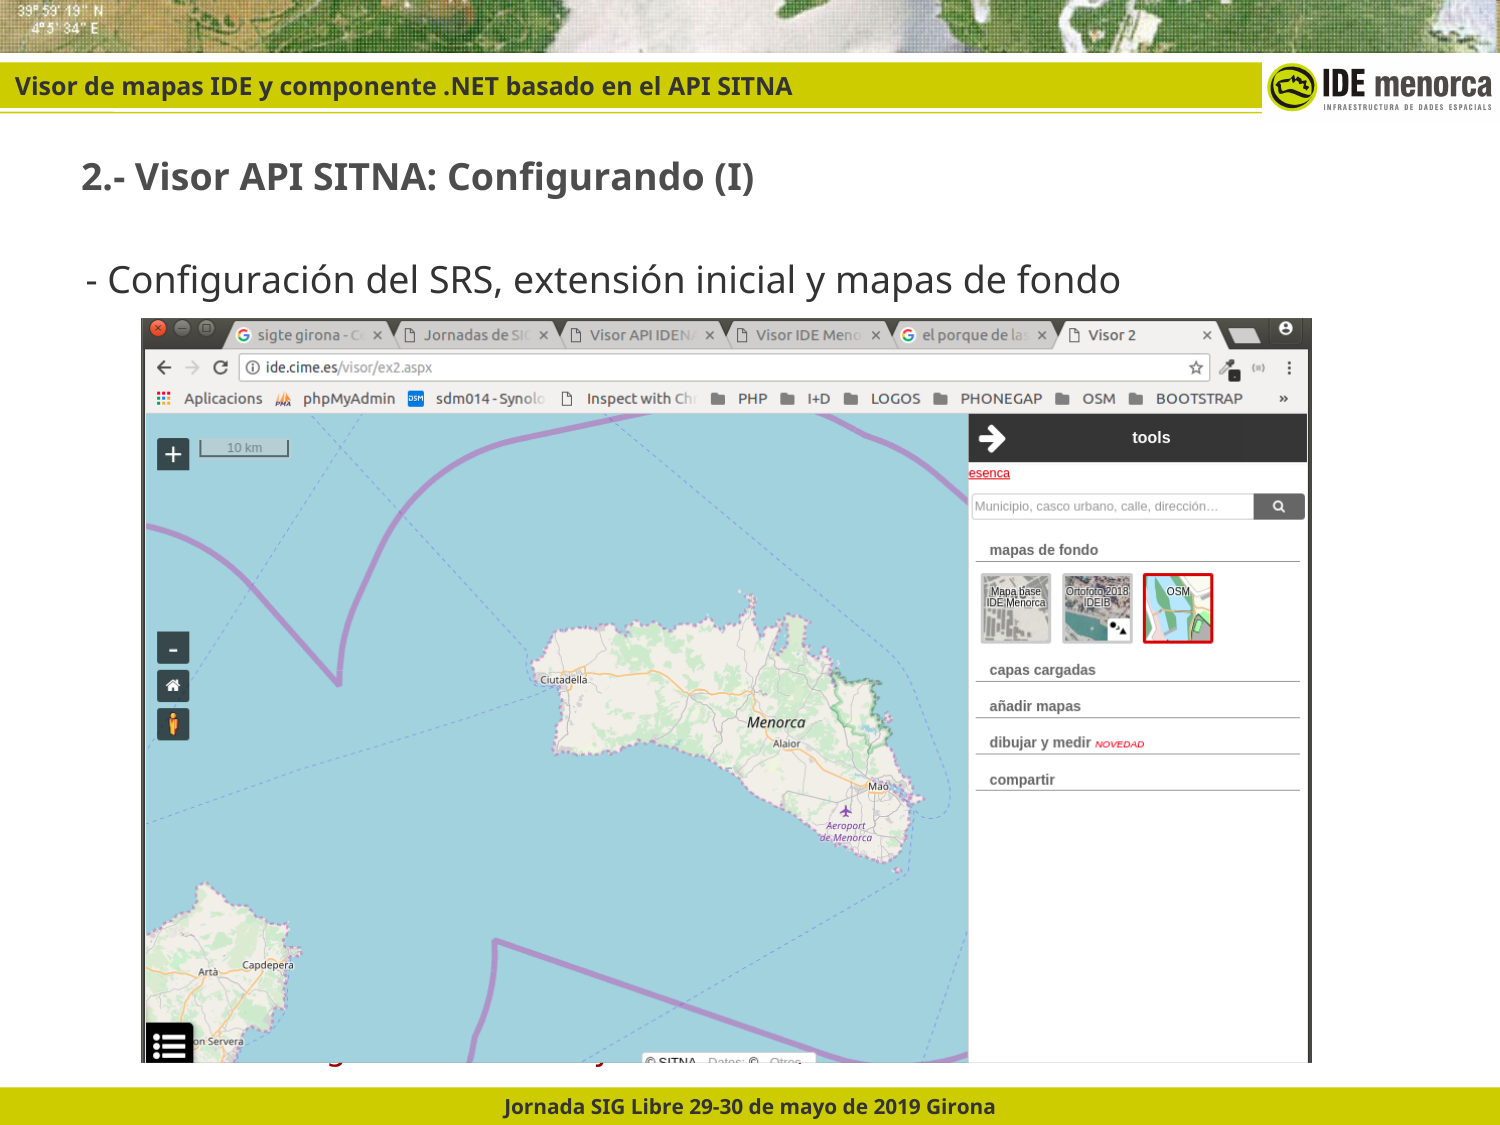

Visor de mapas IDE y componente .NET basado en el API SITNA
2.- Visor API SITNA: Configurando (I)
- Configuración del SRS, extensión inicial y mapas de fondo
 SITNA.Cfg.crs = "EPSG:3857";
	 SITNA.Cfg.initialExtent = [403281, 4819813, 499821, 4893039];
	 SITNA.Cfg.baseLayers = [
 {
		id: "IDE_WMTS",
		url: "http://ide.cime.es/geoserver2/gwc/service/wmts",
		layerNames: "base_referencia:base_referencia",
		type: "WMTS",
		title: "Mapa base IDE Menorca",
		format: "image/png",
		matrixSet: "EPSG:3857",
		isBase: true
		}
		,"osm"
 ];
 SITNA.Cfg.defaultBaseLayer = "osm";
Jornada SIG Libre 29-30 de mayo de 2019 Girona